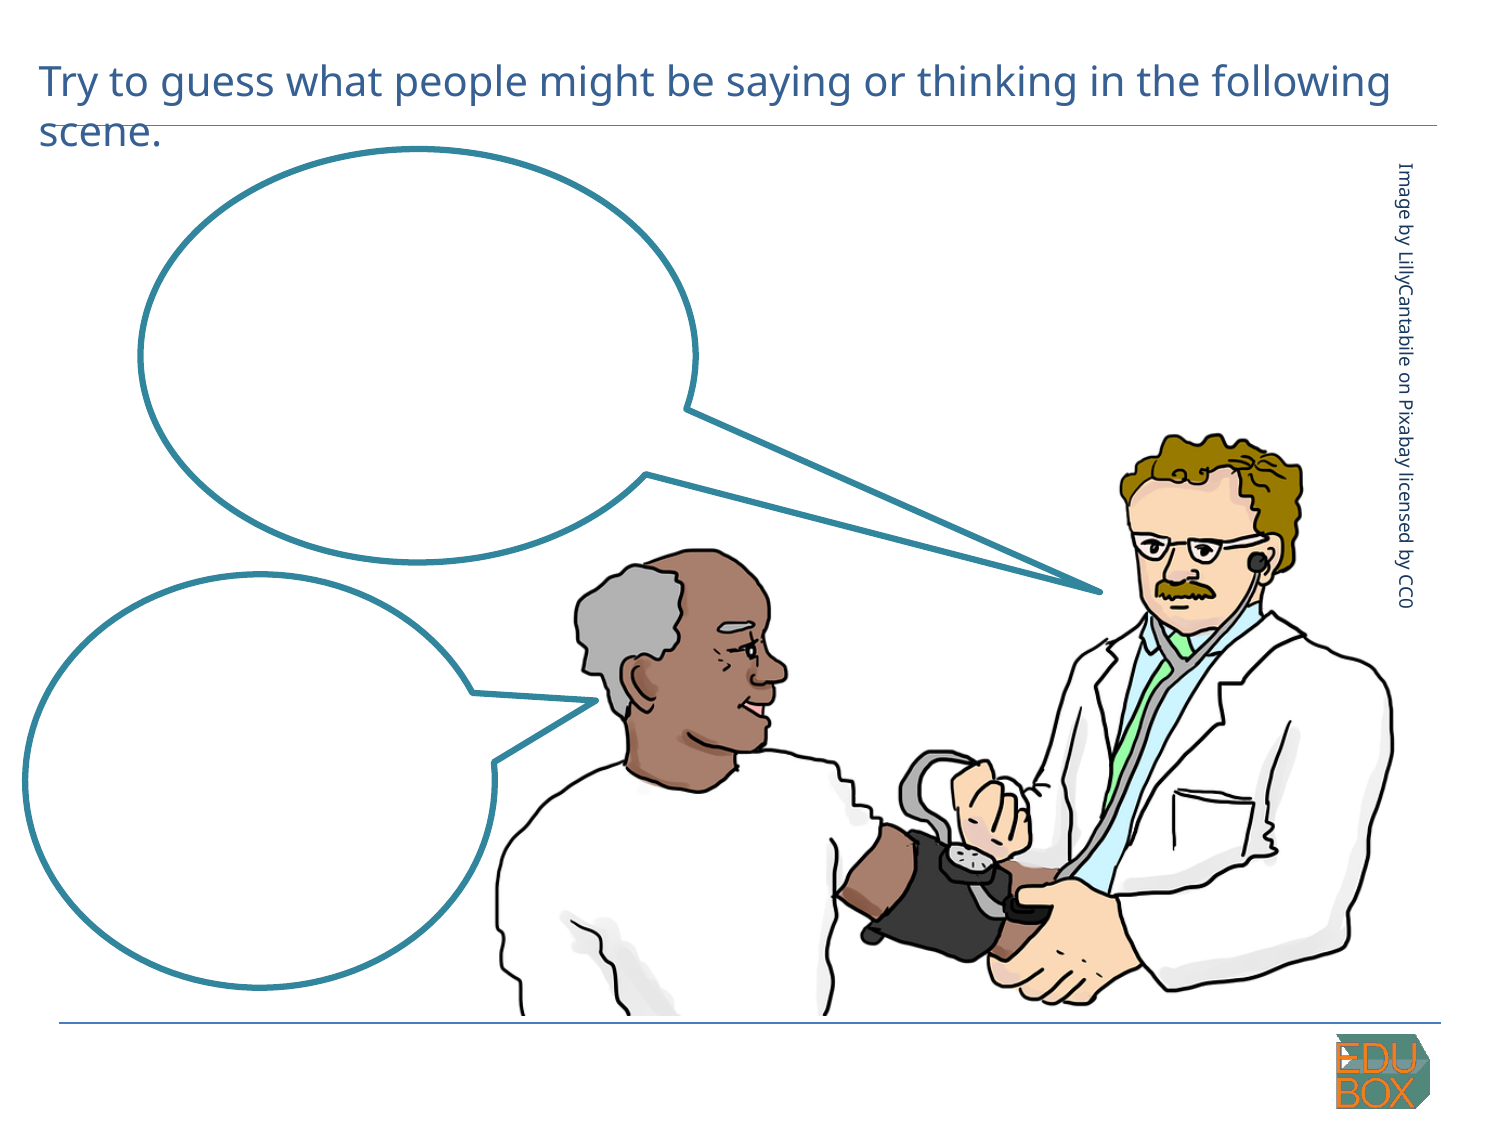

Try to guess what people might be saying or thinking in the following scene.
Image by LillyCantabile on Pixabay licensed by CC0